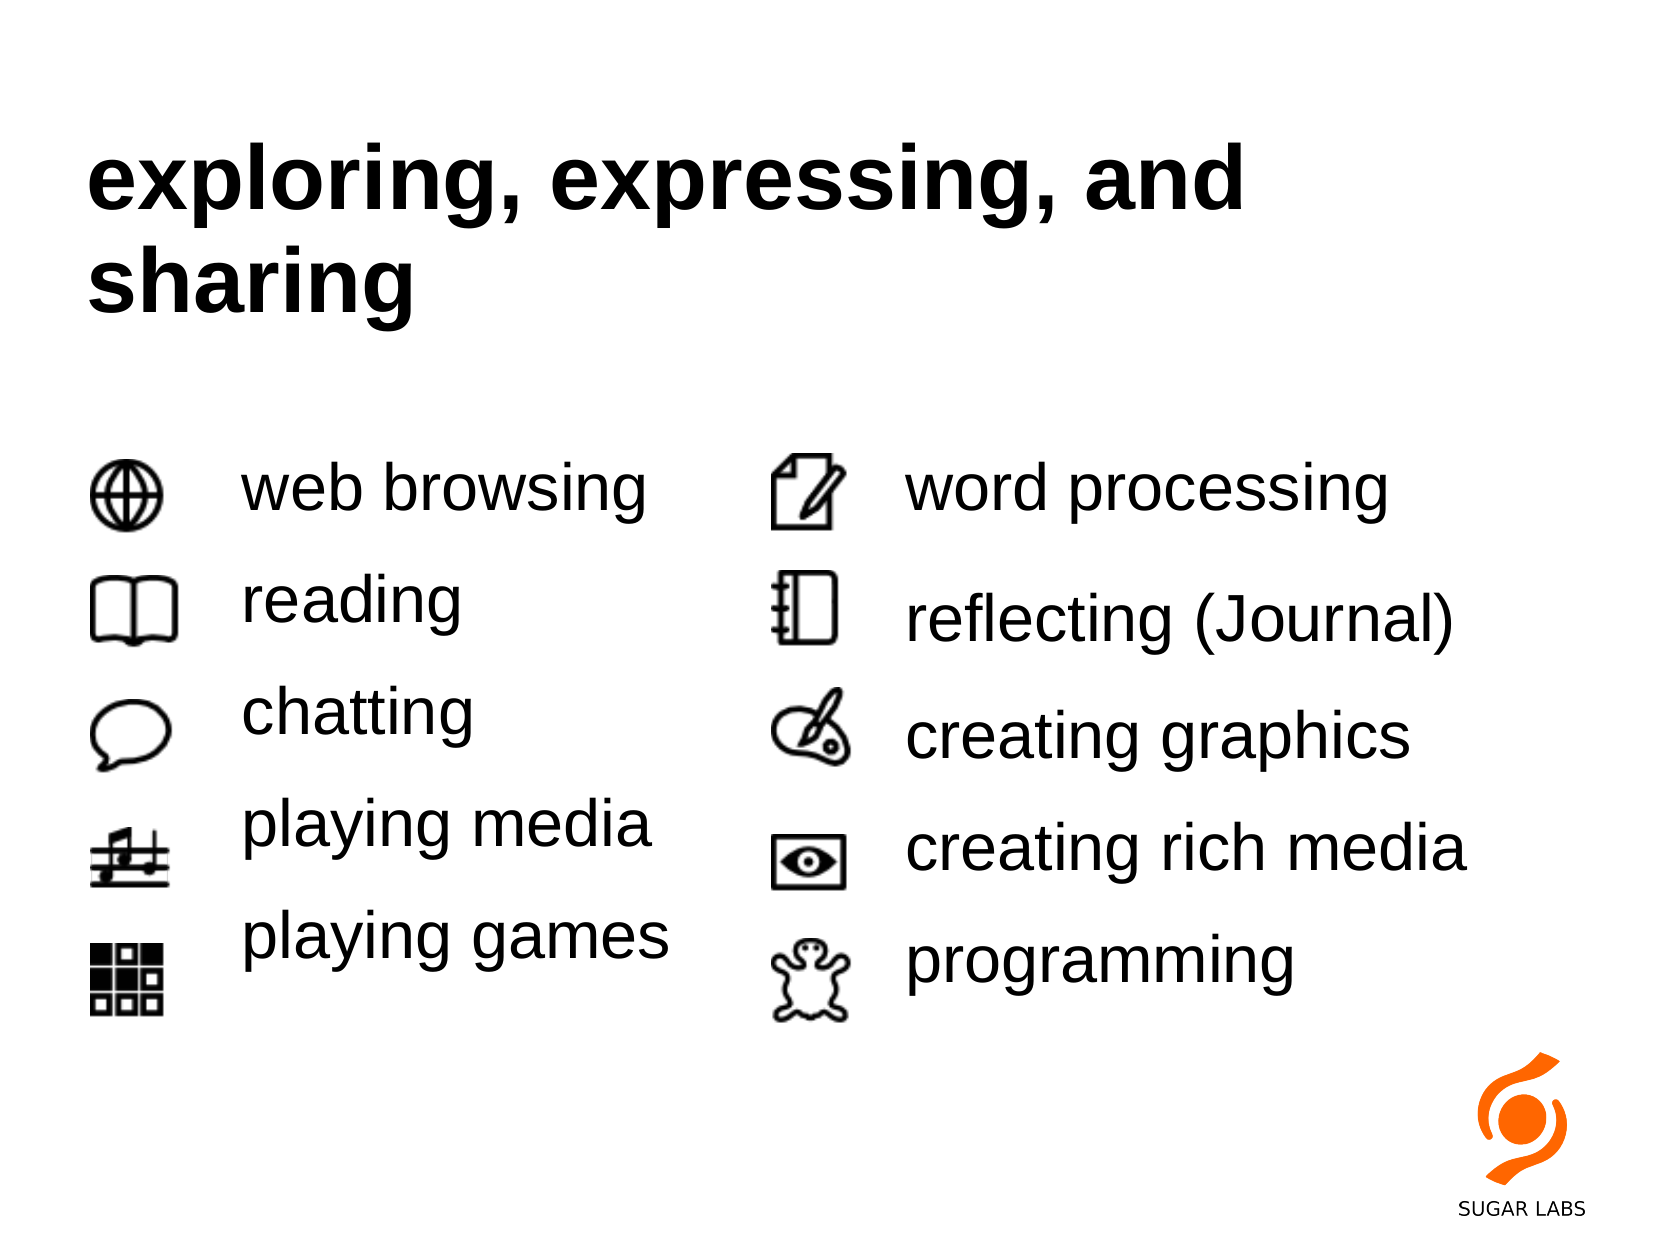

# exploring, expressing, and sharing
 web browsing
 reading
 chatting
 playing media
 playing games
 word processing
 reflecting (Journal)‏
 creating graphics
 creating rich media
 programming